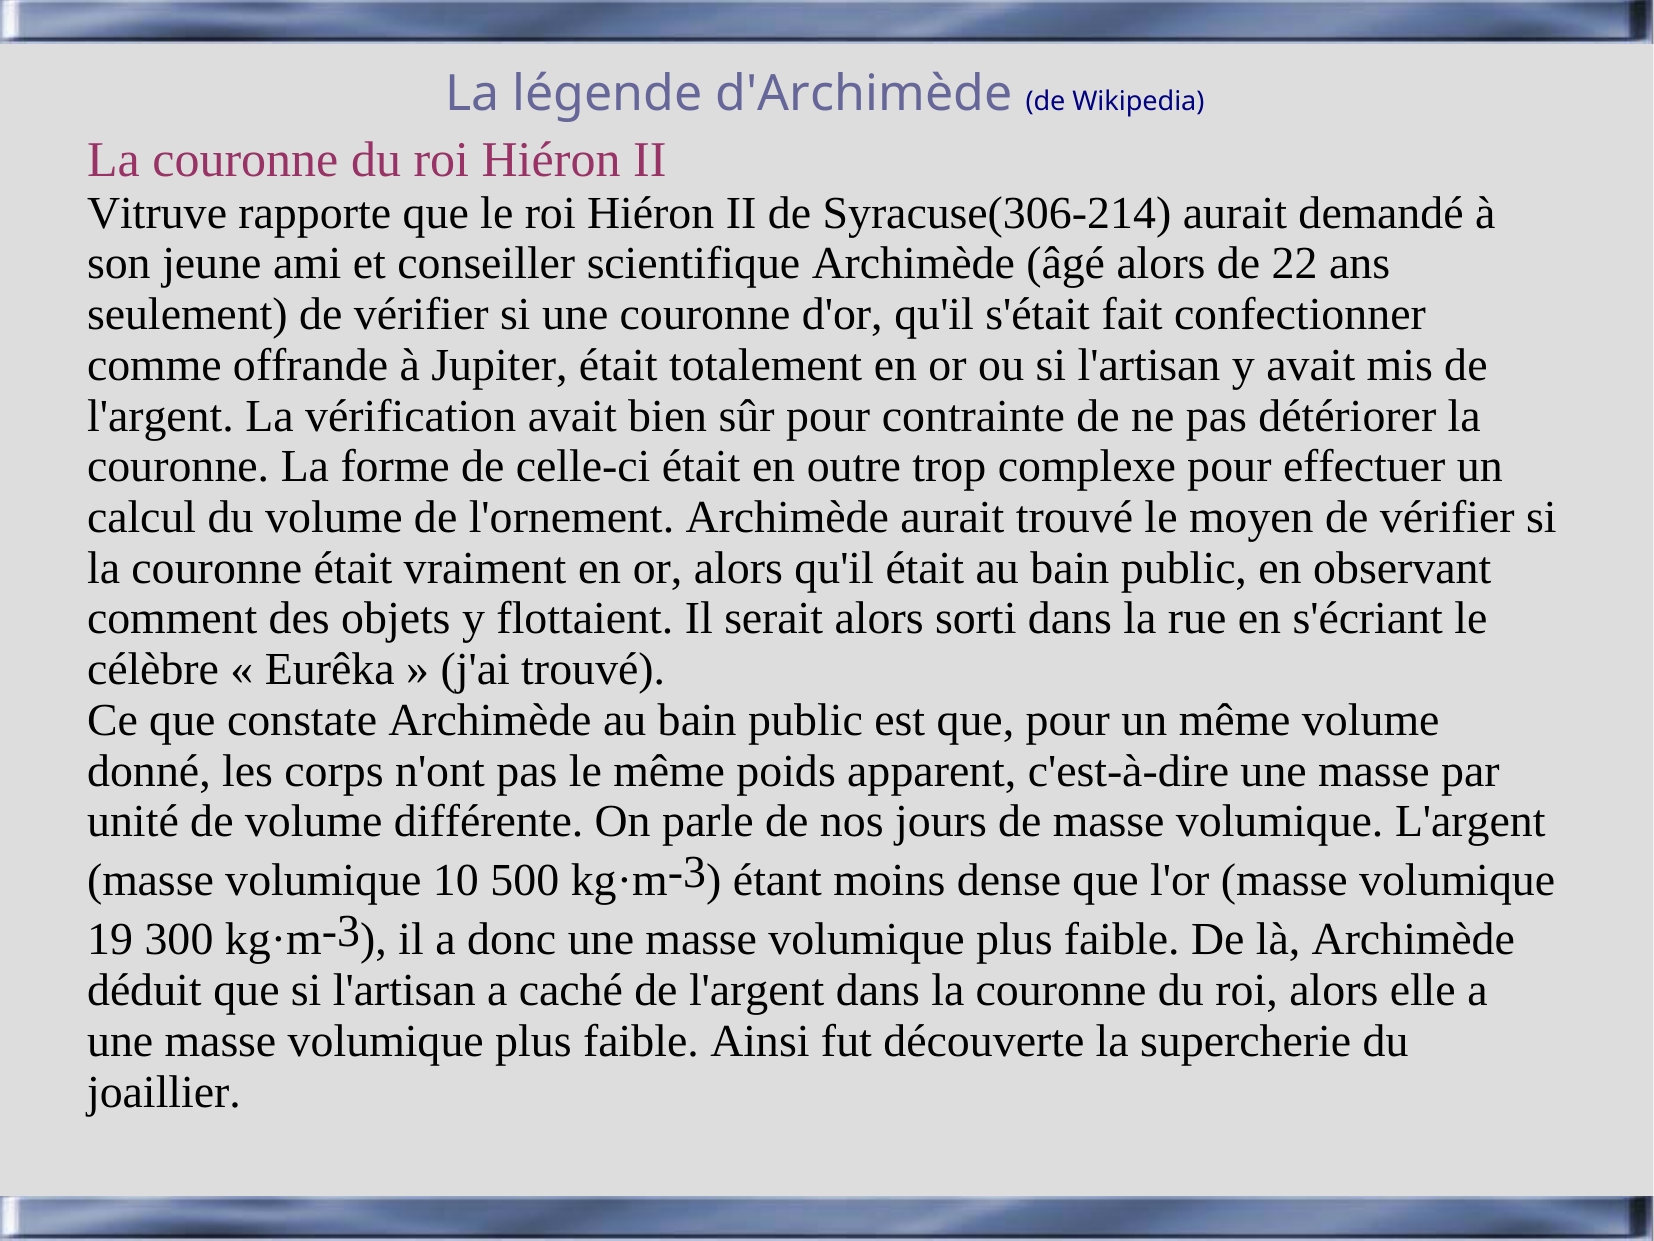

La légende d'Archimède (de Wikipedia)
La couronne du roi Hiéron II
Vitruve rapporte que le roi Hiéron II de Syracuse(306-214) aurait demandé à son jeune ami et conseiller scientifique Archimède (âgé alors de 22 ans seulement) de vérifier si une couronne d'or, qu'il s'était fait confectionner comme offrande à Jupiter, était totalement en or ou si l'artisan y avait mis de l'argent. La vérification avait bien sûr pour contrainte de ne pas détériorer la couronne. La forme de celle-ci était en outre trop complexe pour effectuer un calcul du volume de l'ornement. Archimède aurait trouvé le moyen de vérifier si la couronne était vraiment en or, alors qu'il était au bain public, en observant comment des objets y flottaient. Il serait alors sorti dans la rue en s'écriant le célèbre « Eurêka » (j'ai trouvé).
Ce que constate Archimède au bain public est que, pour un même volume donné, les corps n'ont pas le même poids apparent, c'est-à-dire une masse par unité de volume différente. On parle de nos jours de masse volumique. L'argent (masse volumique 10 500 kg·m-3) étant moins dense que l'or (masse volumique 19 300 kg·m-3), il a donc une masse volumique plus faible. De là, Archimède déduit que si l'artisan a caché de l'argent dans la couronne du roi, alors elle a une masse volumique plus faible. Ainsi fut découverte la supercherie du joaillier.